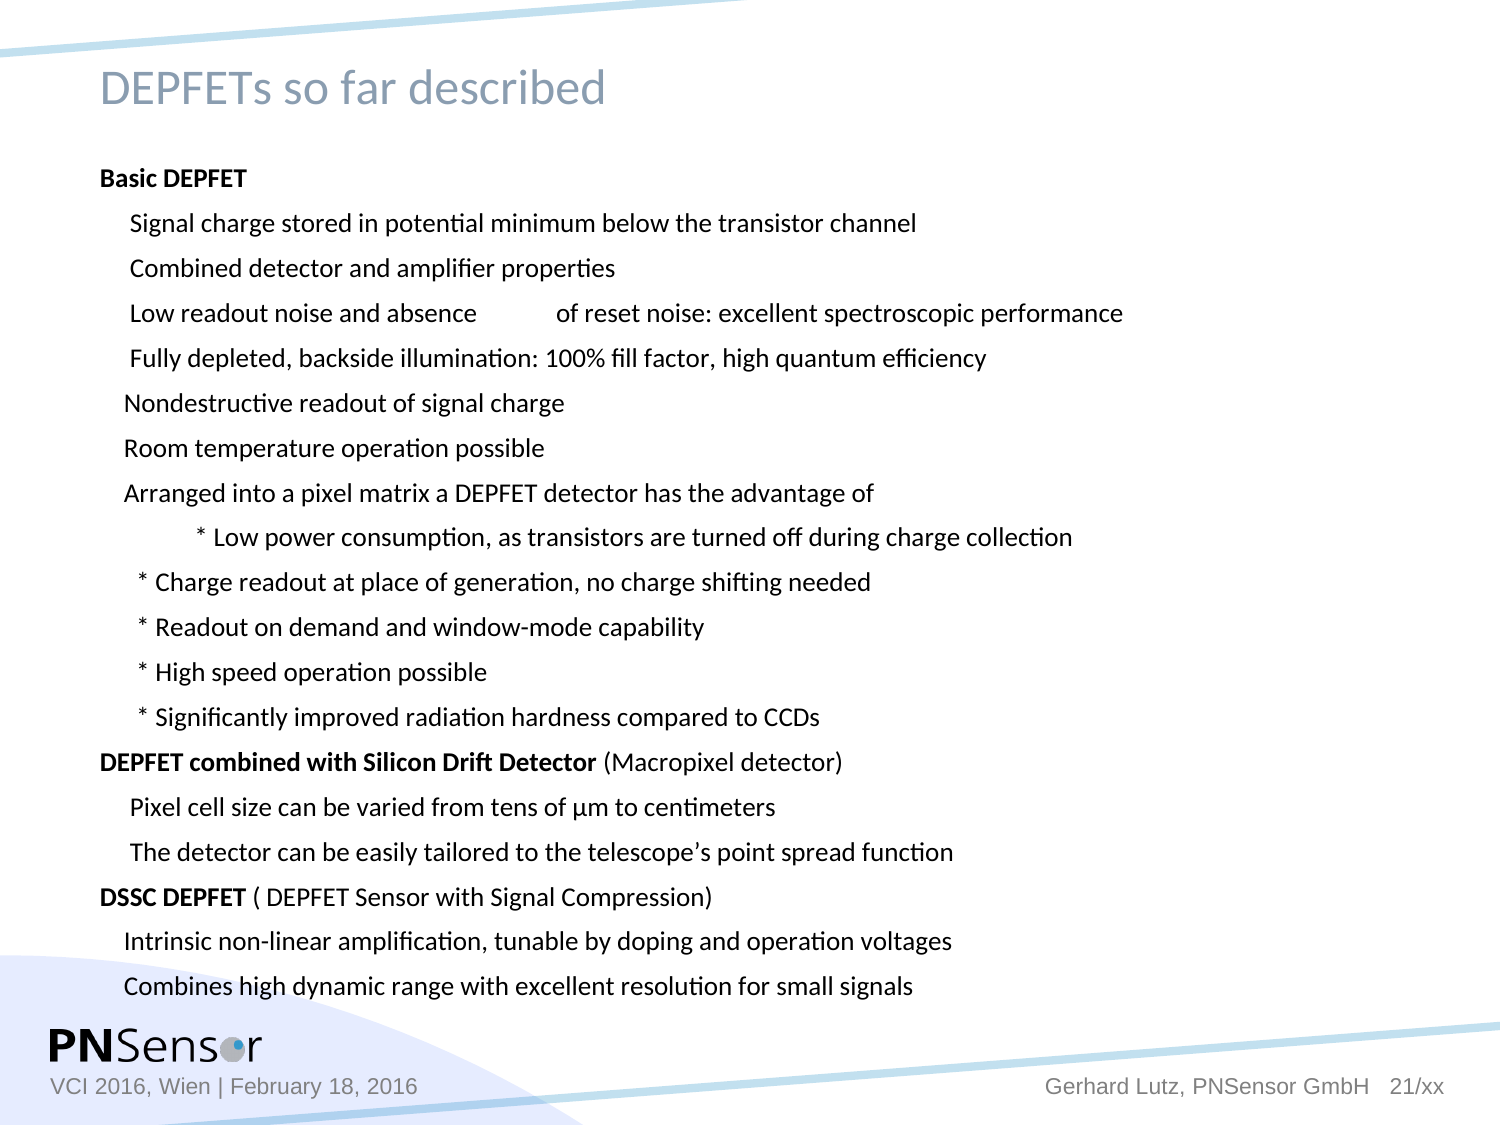

# DEPFETs so far described
Basic DEPFET
 Signal charge stored in potential minimum below the transistor channel
 Combined detector and amplifier properties
 Low readout noise and absence	 of reset noise: excellent spectroscopic performance
 Fully depleted, backside illumination: 100% fill factor, high quantum efficiency
 Nondestructive readout of signal charge
 Room temperature operation possible
 Arranged into a pixel matrix a DEPFET detector has the advantage of
	 * Low power consumption, as transistors are turned off during charge collection
 * Charge readout at place of generation, no charge shifting needed
 * Readout on demand and window-mode capability
 * High speed operation possible
 * Significantly improved radiation hardness compared to CCDs
DEPFET combined with Silicon Drift Detector (Macropixel detector)
 Pixel cell size can be varied from tens of µm to centimeters
 The detector can be easily tailored to the telescope’s point spread function
DSSC DEPFET ( DEPFET Sensor with Signal Compression)
 Intrinsic non-linear amplification, tunable by doping and operation voltages
 Combines high dynamic range with excellent resolution for small signals